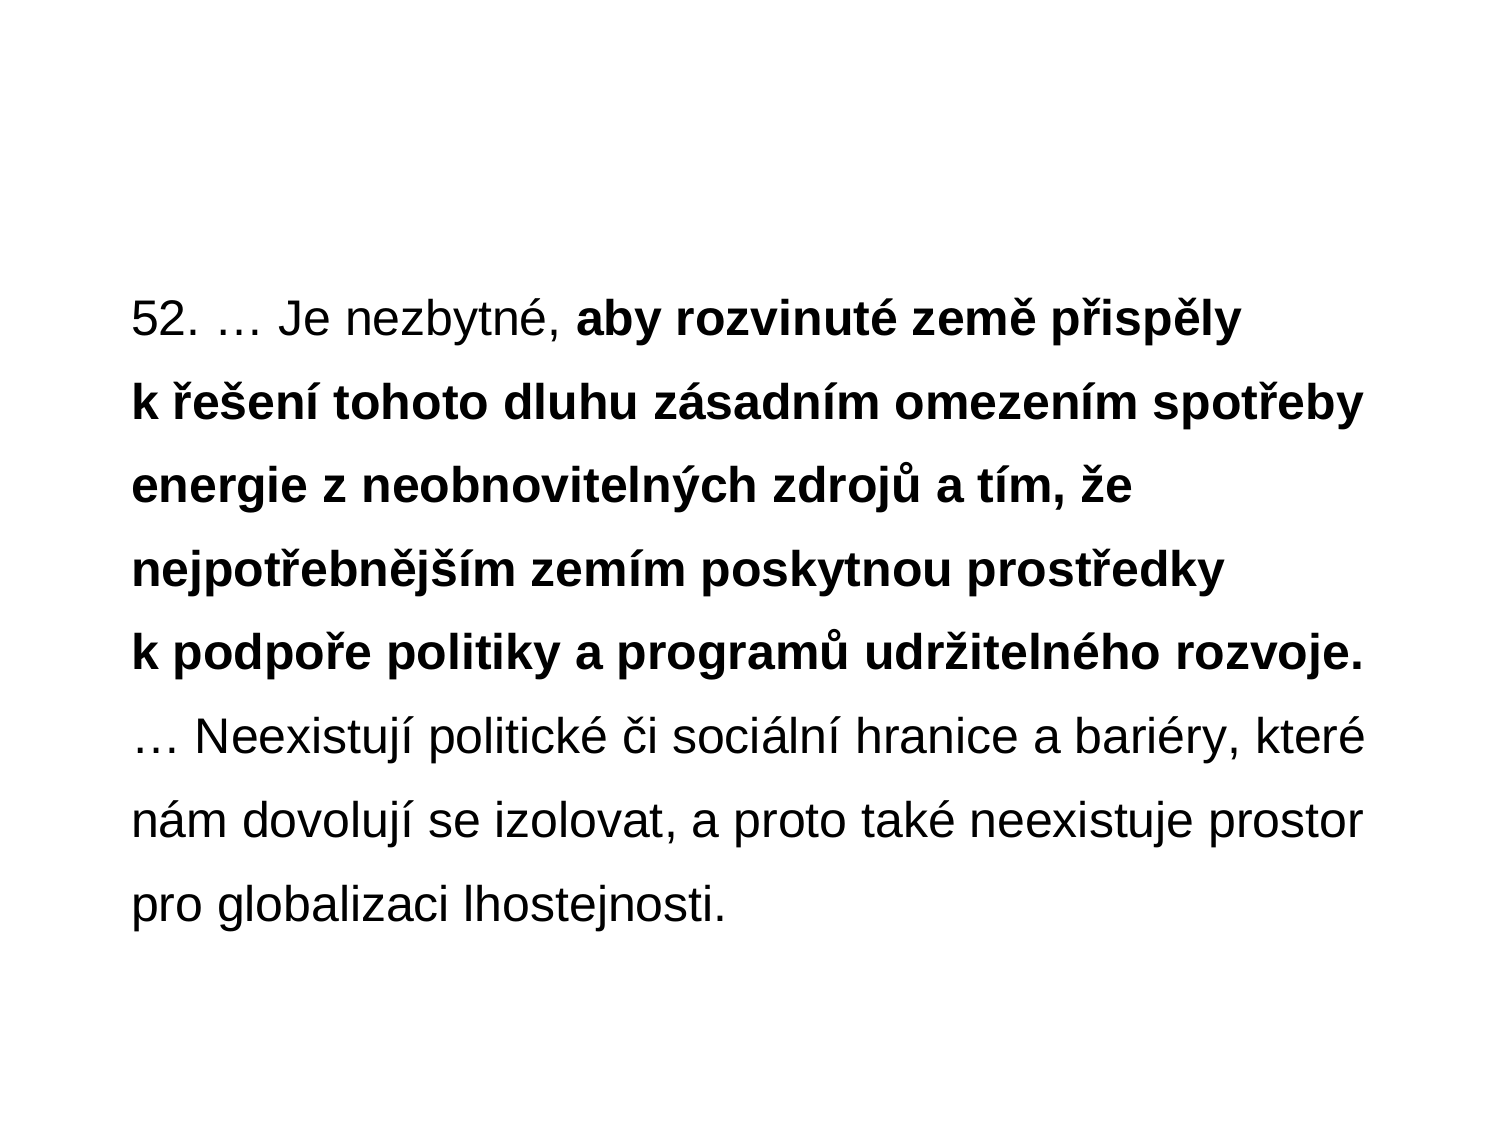

#
52. … Je nezbytné, aby rozvinuté země přispěly k řešení tohoto dluhu zásadním omezením spotřeby energie z neobnovitelných zdrojů a tím, že nejpotřebnějším zemím poskytnou prostředky k podpoře politiky a programů udržitelného rozvoje. … Neexistují politické či sociální hranice a bariéry, které nám dovolují se izolovat, a proto také neexistuje prostor pro globalizaci lhostejnosti.